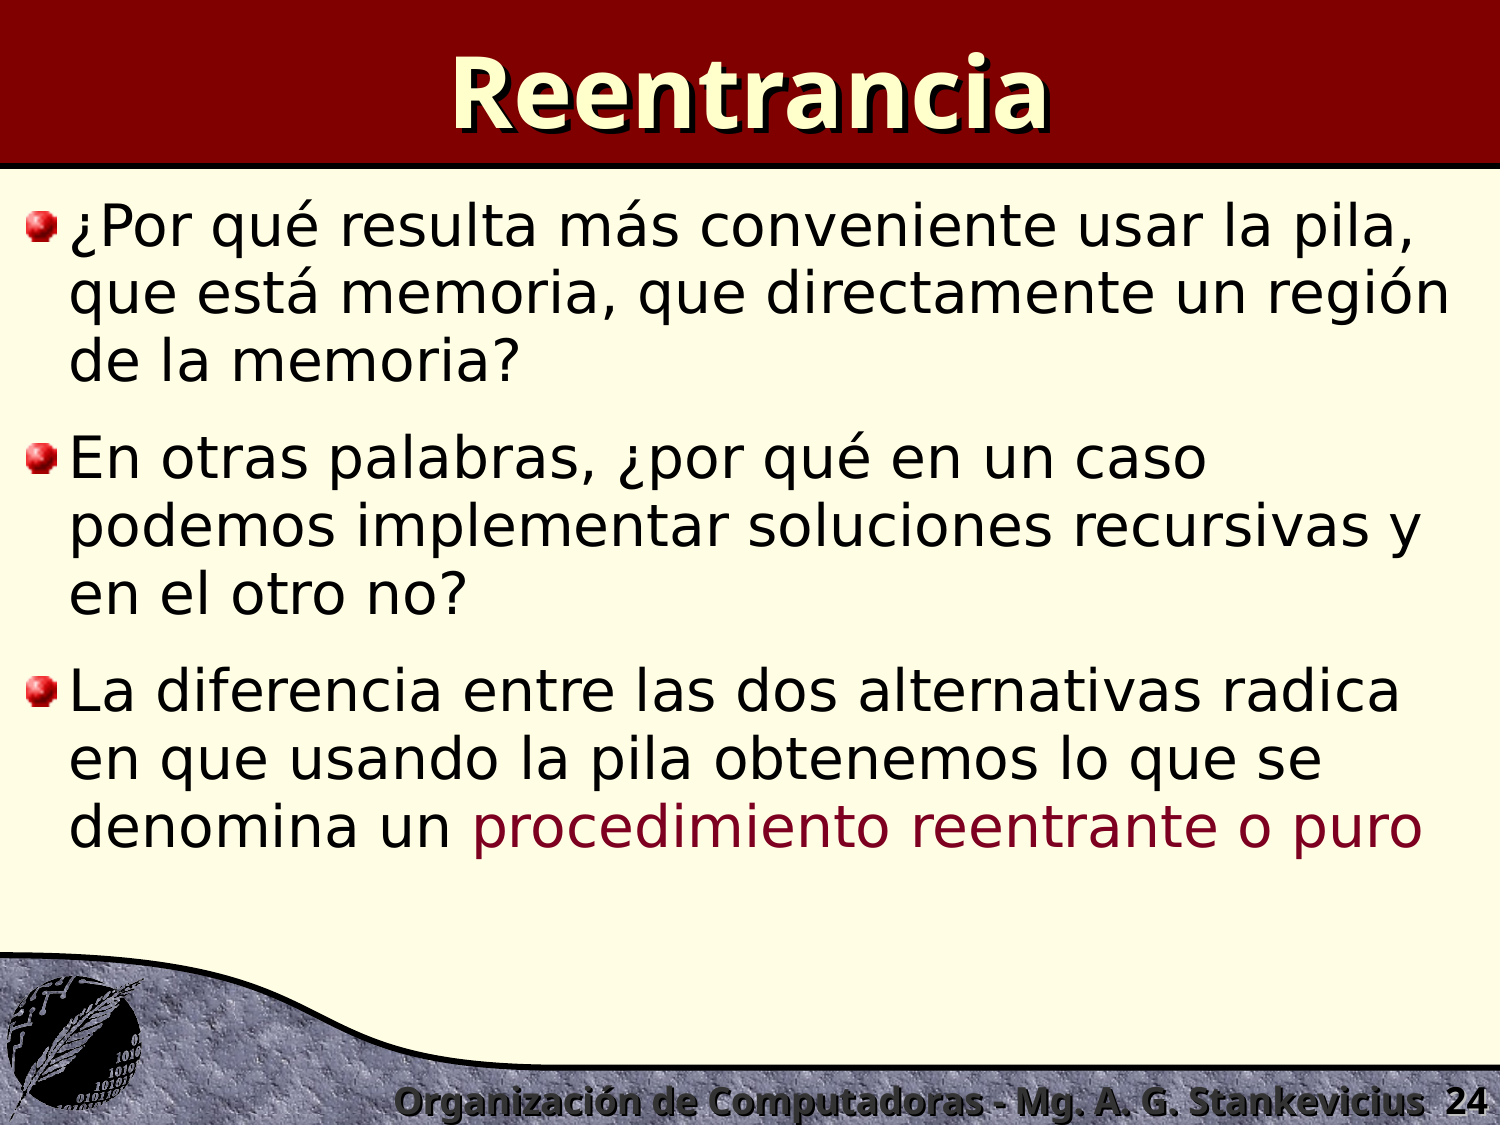

# Reentrancia
¿Por qué resulta más conveniente usar la pila, que está memoria, que directamente un región de la memoria?
En otras palabras, ¿por qué en un caso podemos implementar soluciones recursivas y en el otro no?
La diferencia entre las dos alternativas radica en que usando la pila obtenemos lo que se denomina un procedimiento reentrante o puro
24